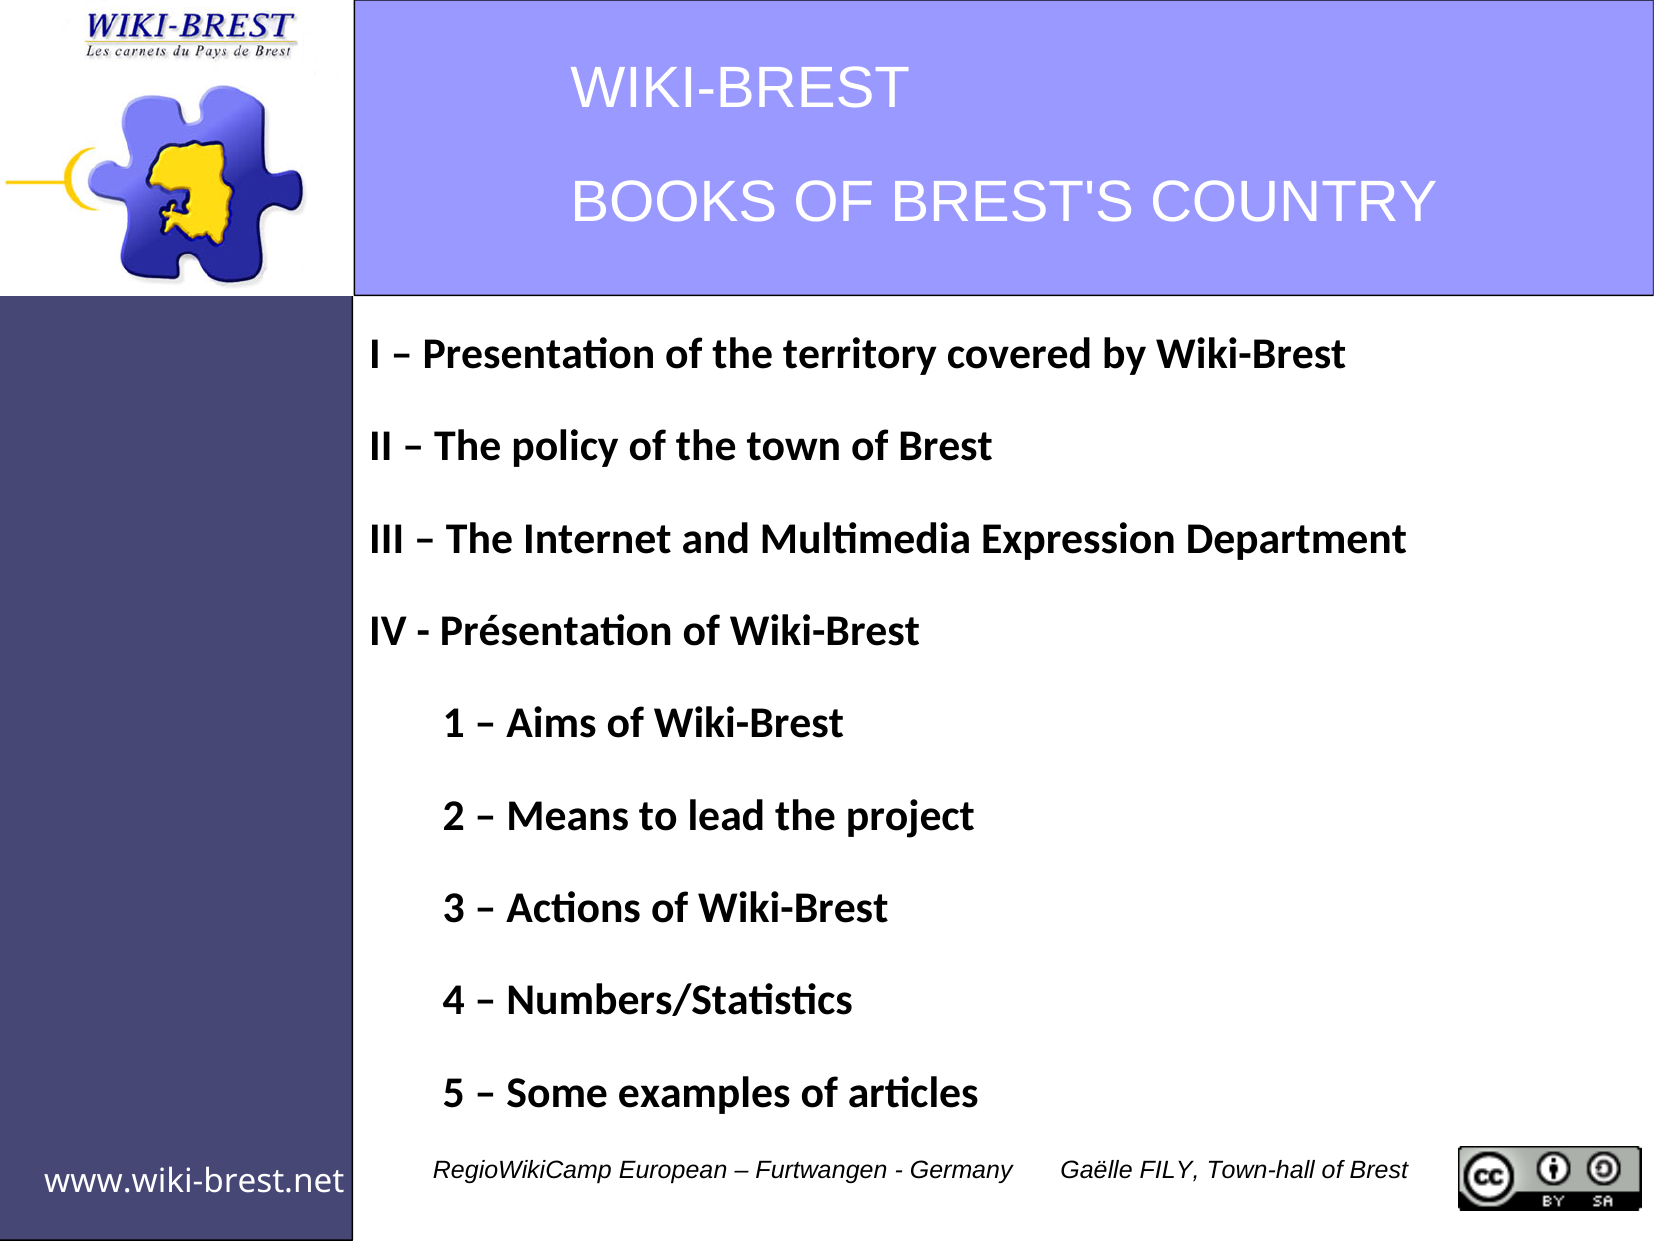

I – Presentation of the territory covered by Wiki-Brest
II – The policy of the town of Brest
III – The Internet and Multimedia Expression Department
IV - Présentation of Wiki-Brest
	1 – Aims of Wiki-Brest
	2 – Means to lead the project
	3 – Actions of Wiki-Brest
	4 – Numbers/Statistics
	5 – Some examples of articles